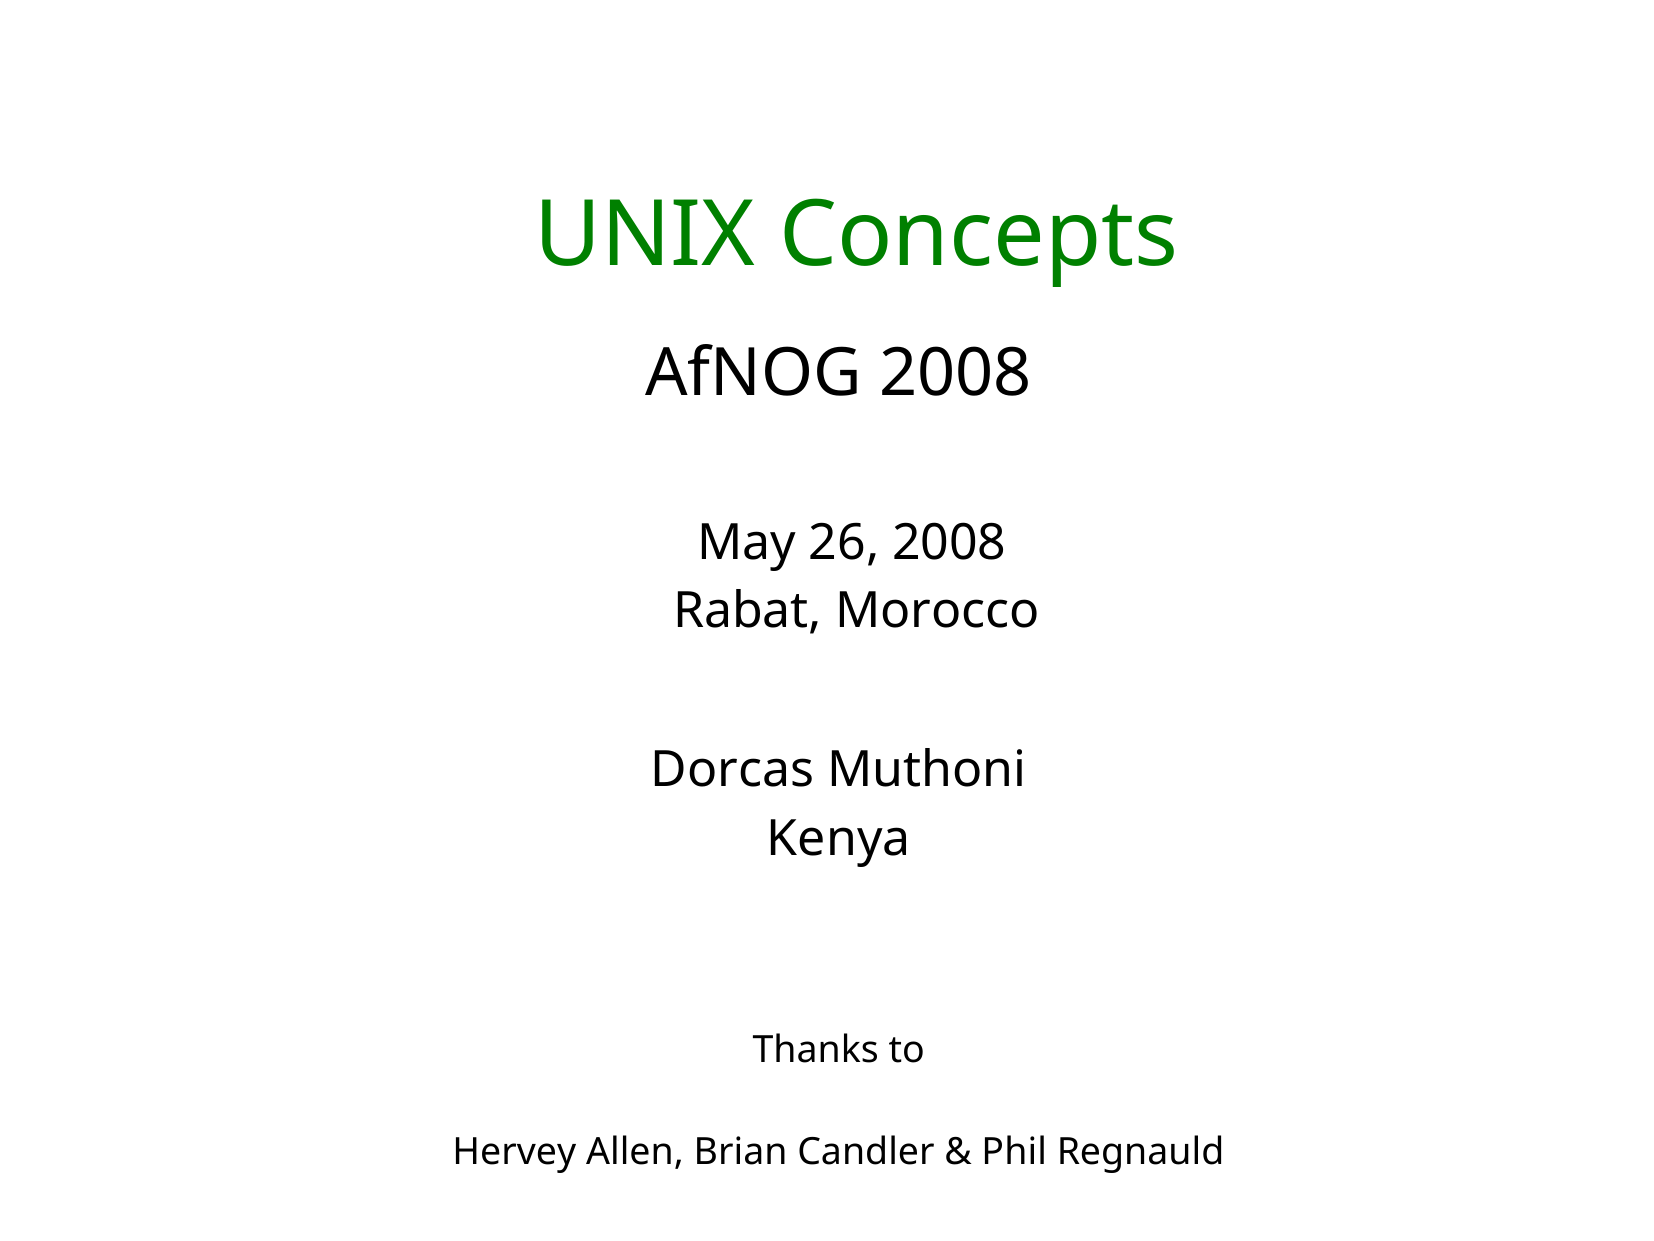

# UNIX Concepts
AfNOG 2008
 May 26, 2008
Rabat, Morocco
Dorcas Muthoni
Kenya
Thanks to
Hervey Allen, Brian Candler & Phil Regnauld